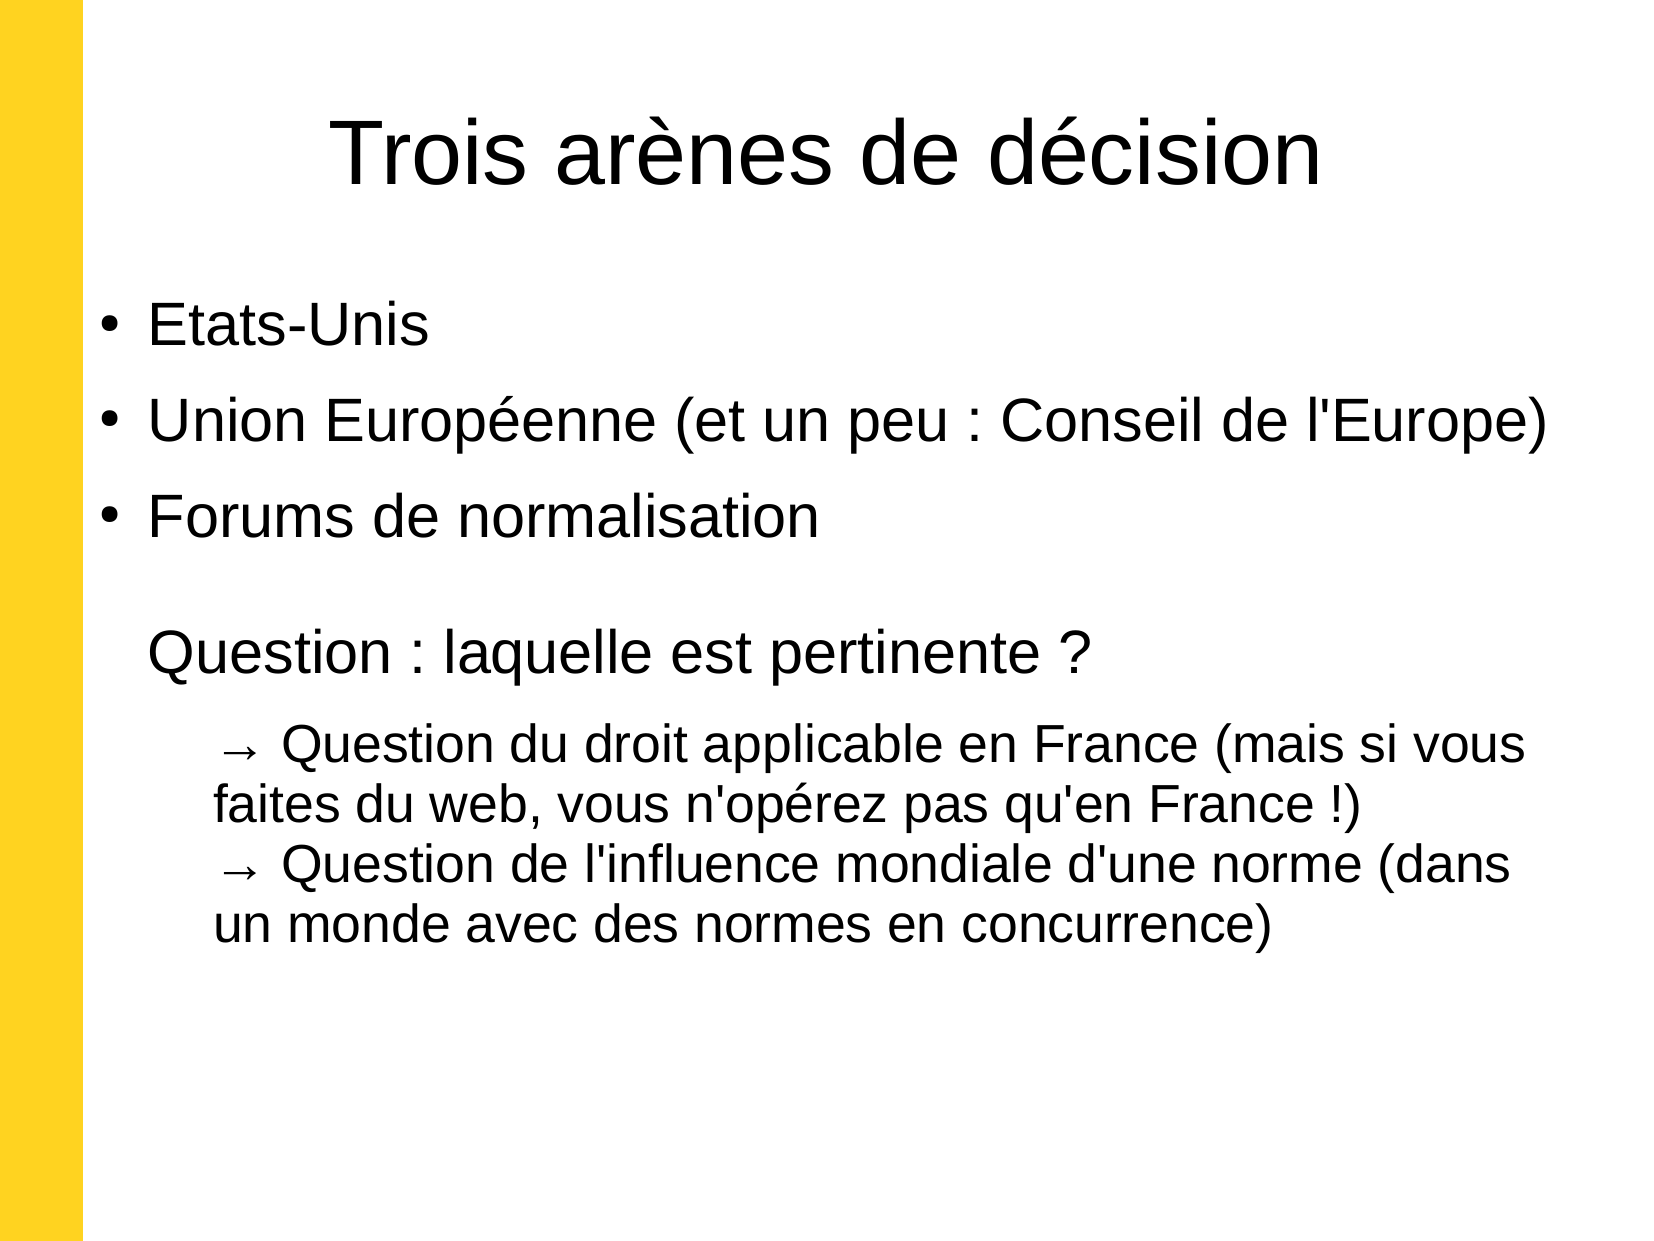

# Trois arènes de décision
Etats-Unis
Union Européenne (et un peu : Conseil de l'Europe)
Forums de normalisation
Question : laquelle est pertinente ?
→ Question du droit applicable en France (mais si vous faites du web, vous n'opérez pas qu'en France !)
→ Question de l'influence mondiale d'une norme (dans un monde avec des normes en concurrence)